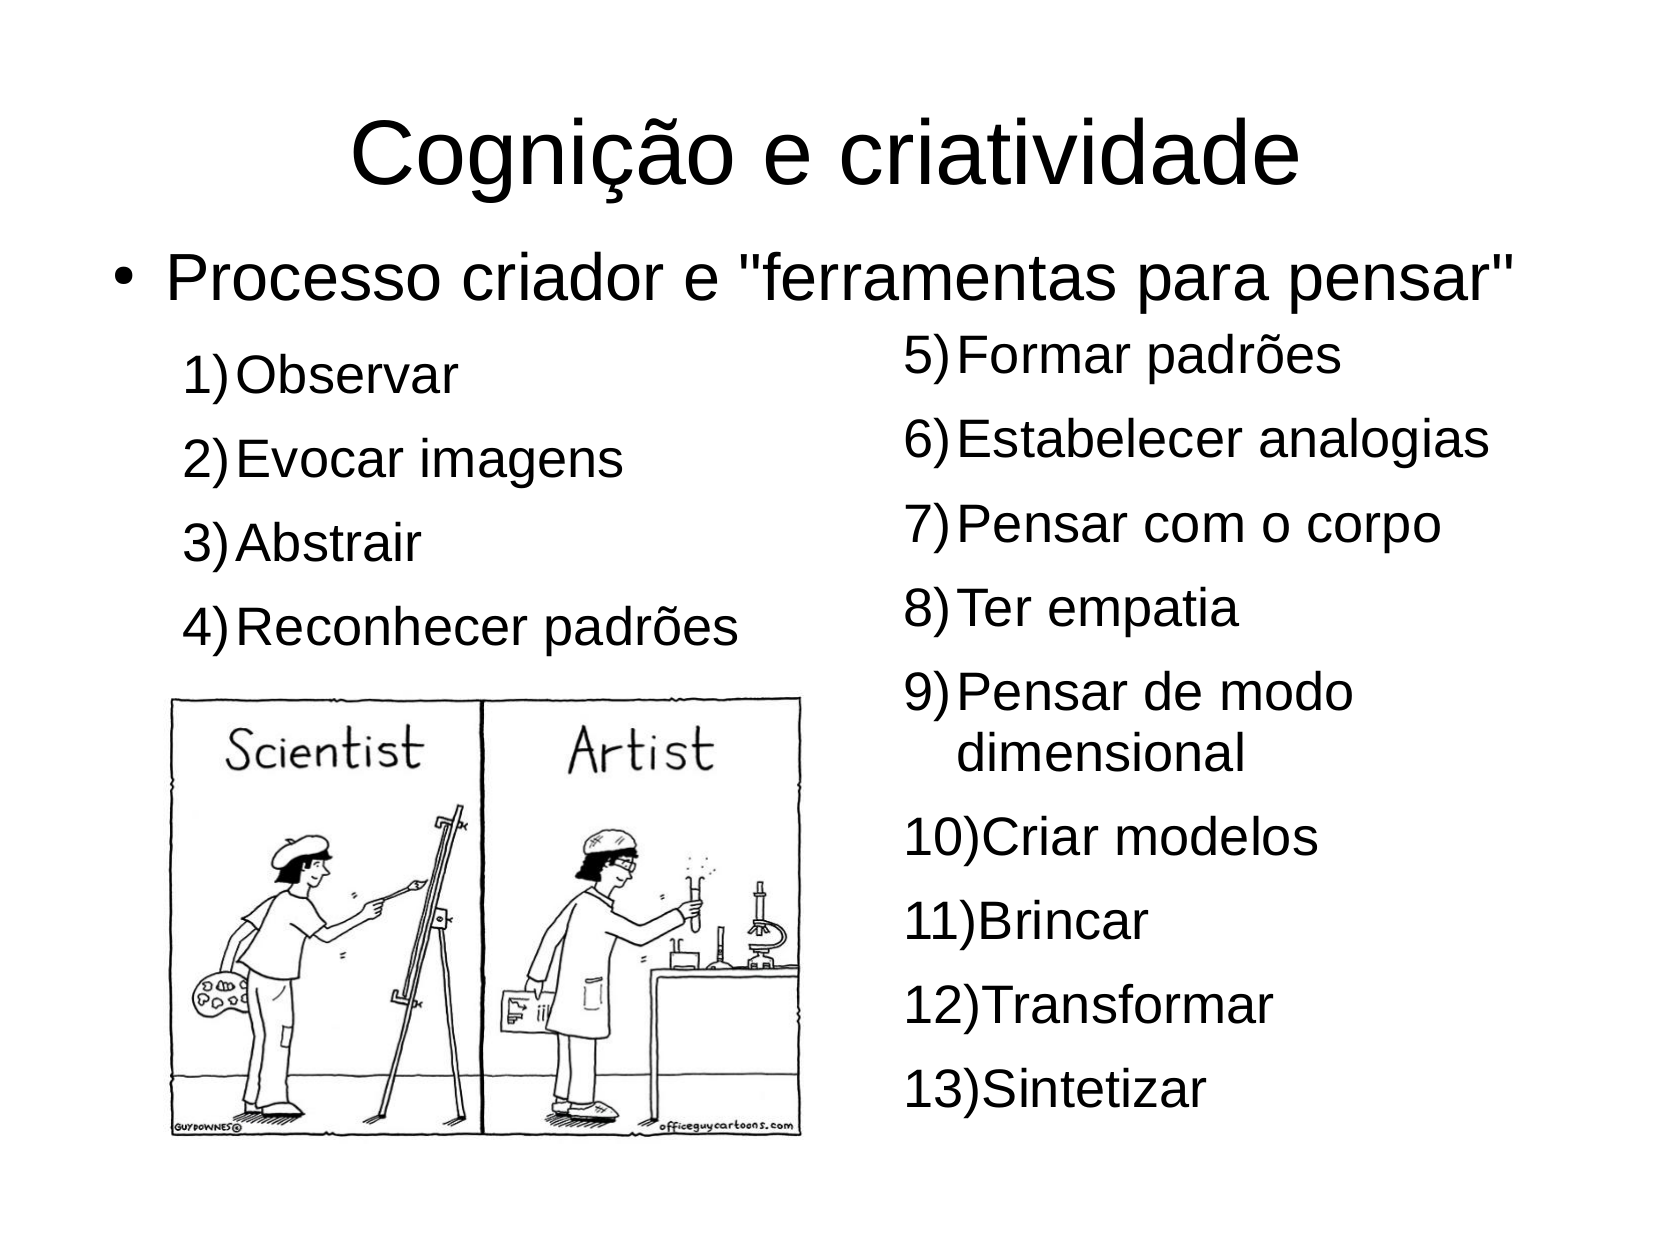

# Cognição e criatividade
Processo criador e "ferramentas para pensar"
Observar
Evocar imagens
Abstrair
Reconhecer padrões
Formar padrões
Estabelecer analogias
Pensar com o corpo
Ter empatia
Pensar de modo dimensional
Criar modelos
Brincar
Transformar
Sintetizar